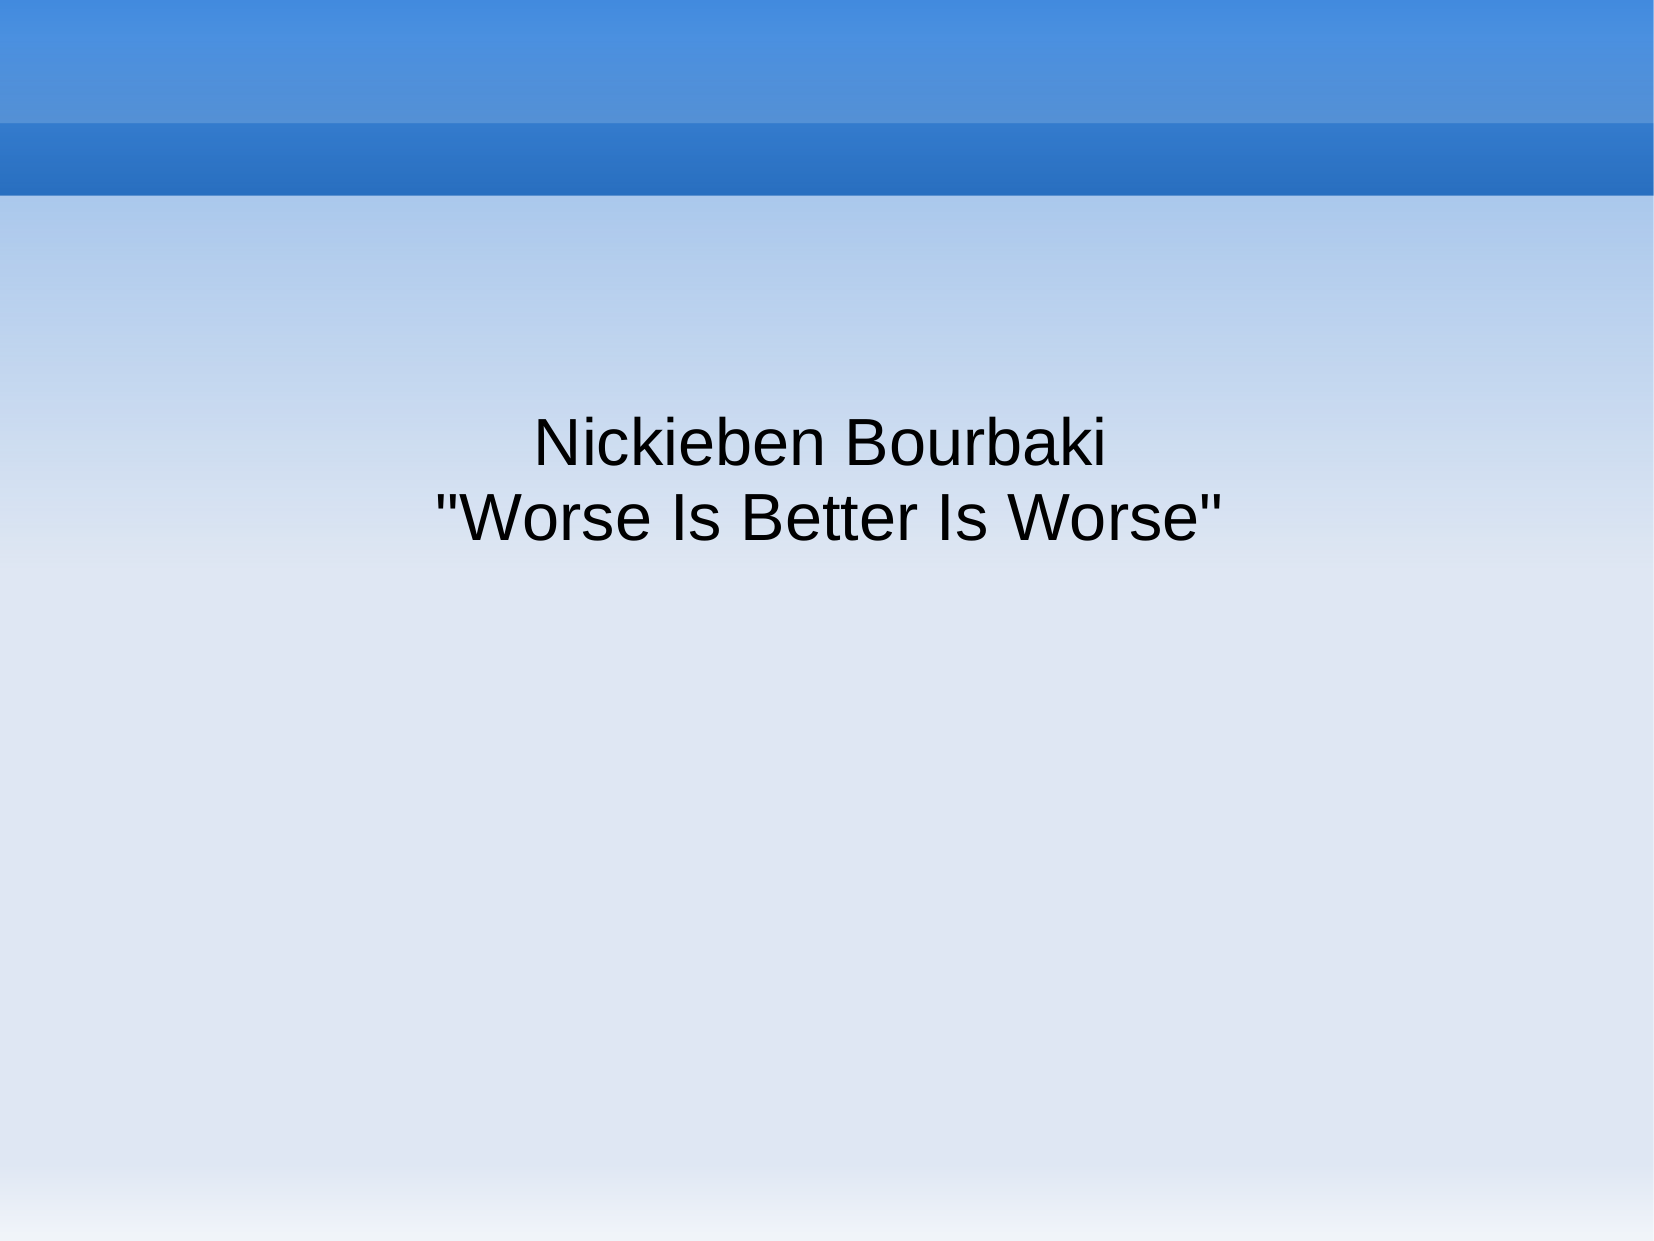

# Nickieben Bourbaki
 "Worse Is Better Is Worse"